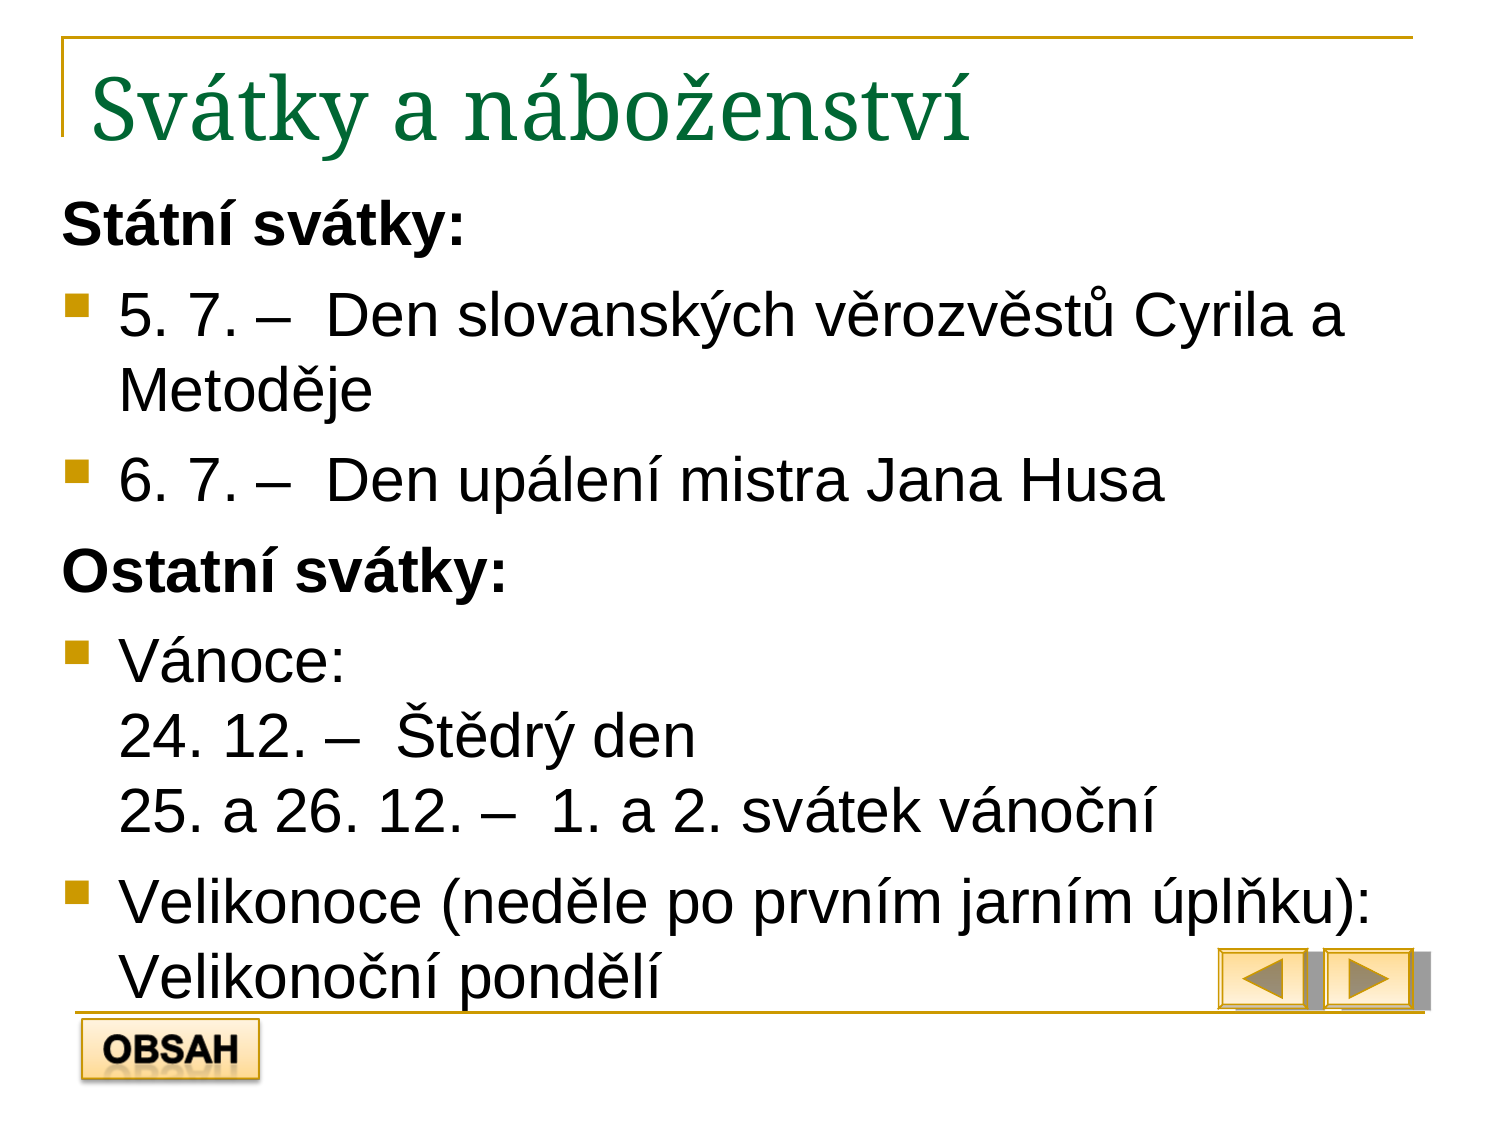

# Svátky a náboženství
Státní svátky:
5. 7. – Den slovanských věrozvěstů Cyrila a Metoděje
6. 7. – Den upálení mistra Jana Husa
Ostatní svátky:
Vánoce:
24. 12. – Štědrý den
25. a 26. 12. – 1. a 2. svátek vánoční
Velikonoce (neděle po prvním jarním úplňku): Velikonoční pondělí